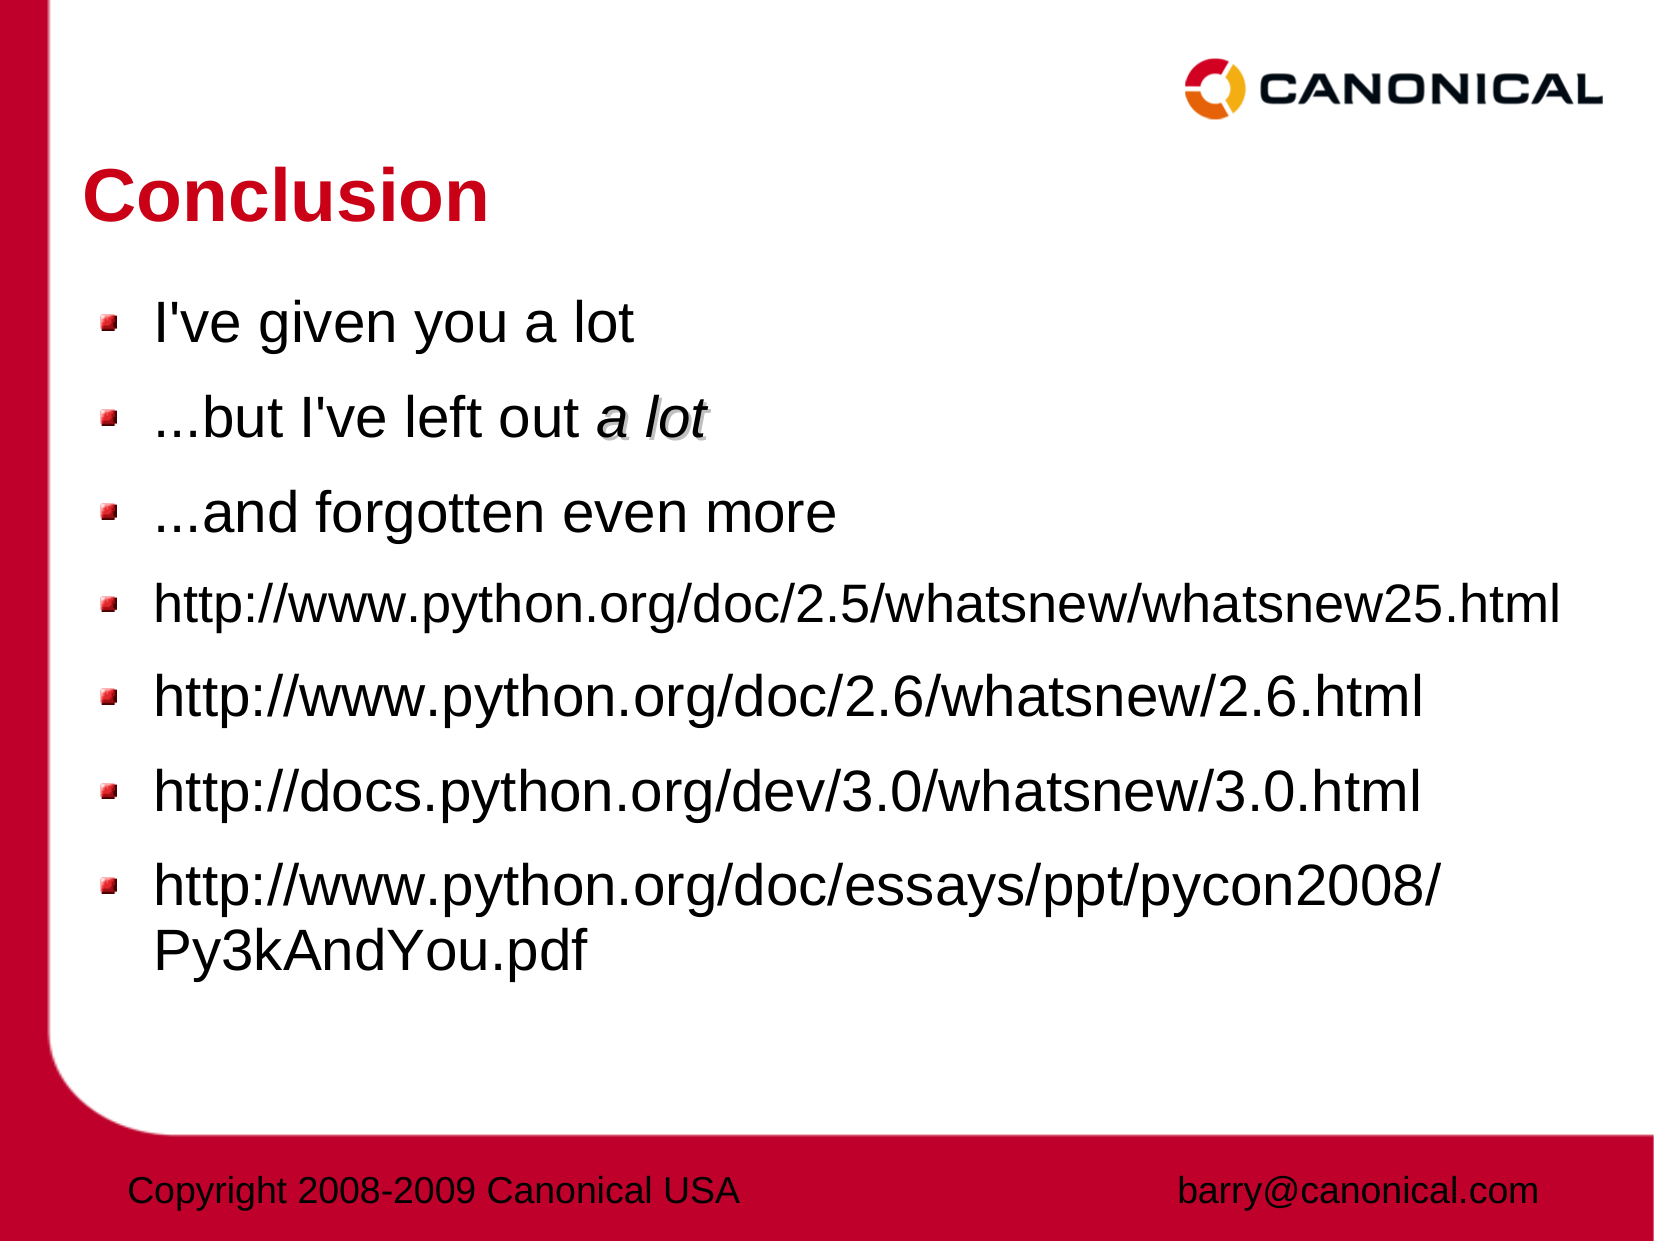

# Conclusion
I've given you a lot
...but I've left out a lot
...and forgotten even more
http://www.python.org/doc/2.5/whatsnew/whatsnew25.html
http://www.python.org/doc/2.6/whatsnew/2.6.html
http://docs.python.org/dev/3.0/whatsnew/3.0.html
http://www.python.org/doc/essays/ppt/pycon2008/Py3kAndYou.pdf